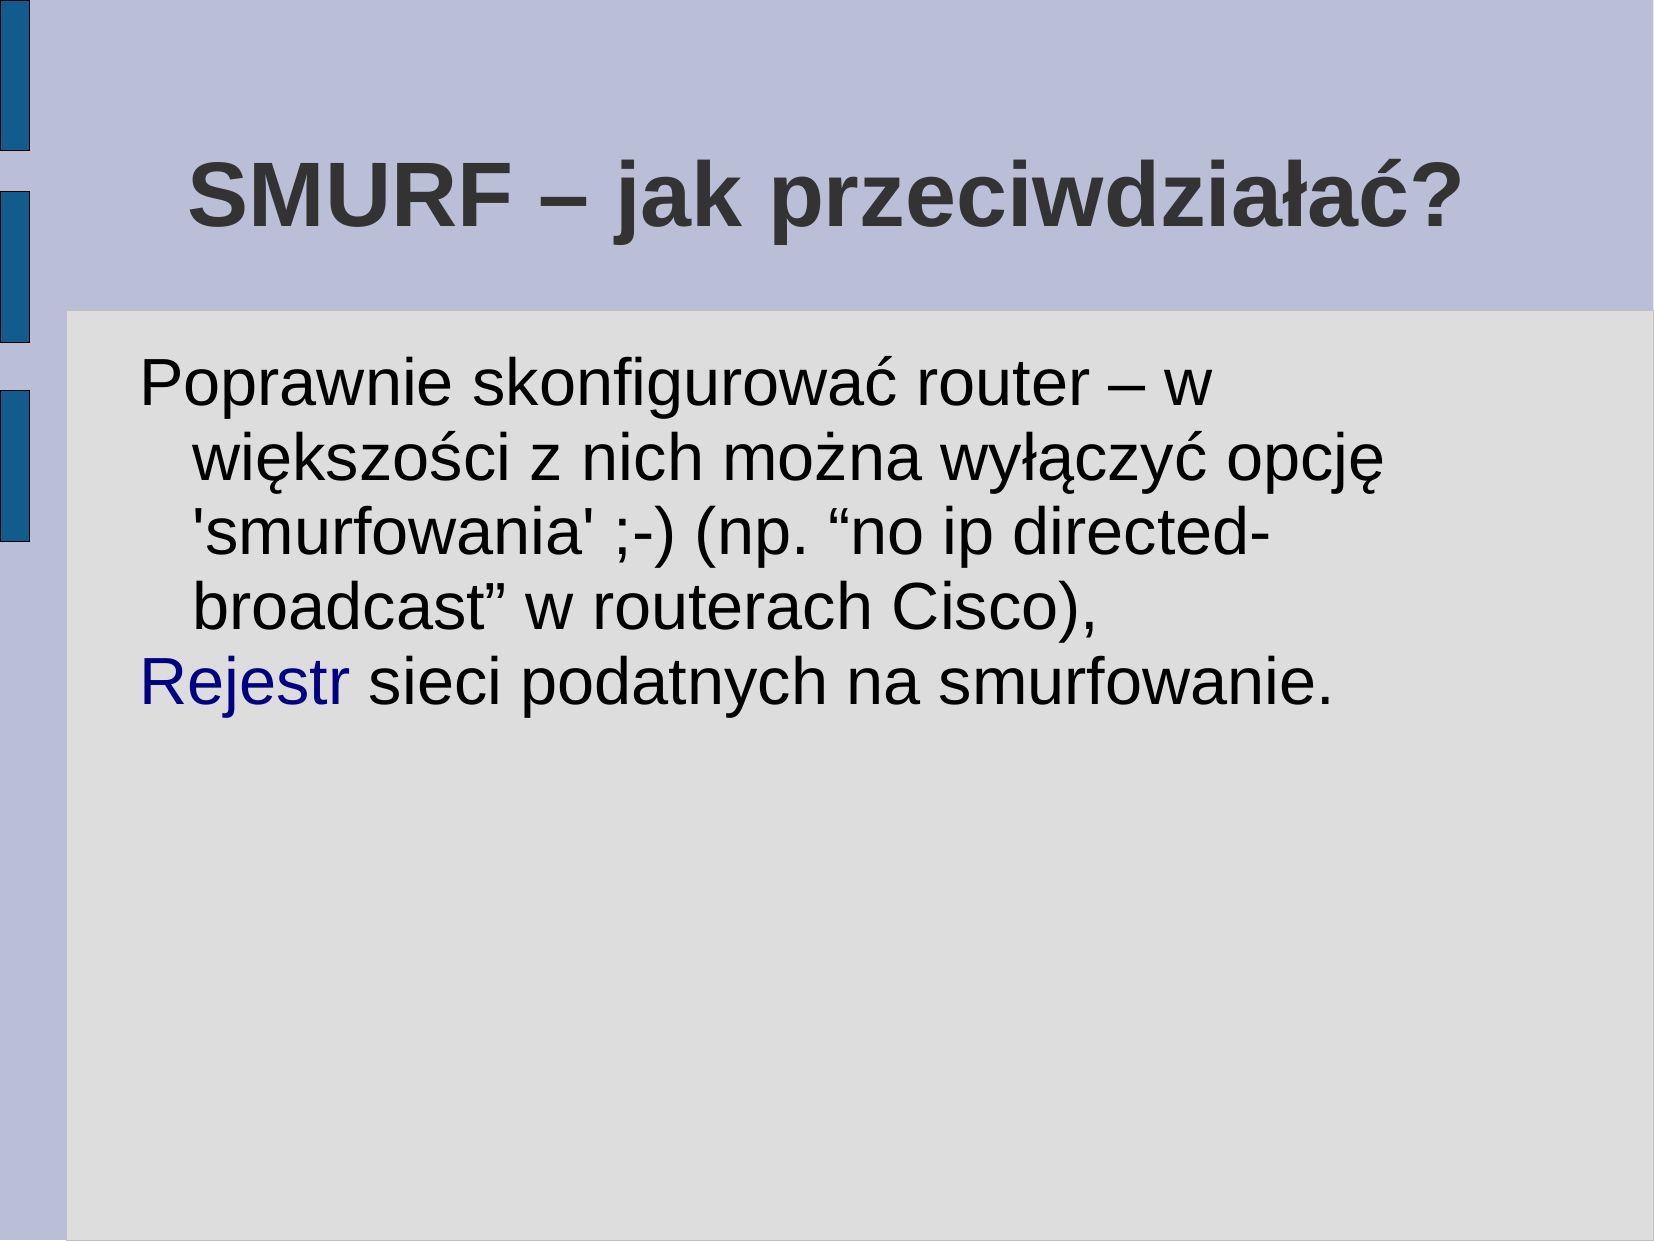

# SMURF – jak przeciwdziałać?
Poprawnie skonfigurować router – w większości z nich można wyłączyć opcję 'smurfowania' ;-) (np. “no ip directed-broadcast” w routerach Cisco),
Rejestr sieci podatnych na smurfowanie.